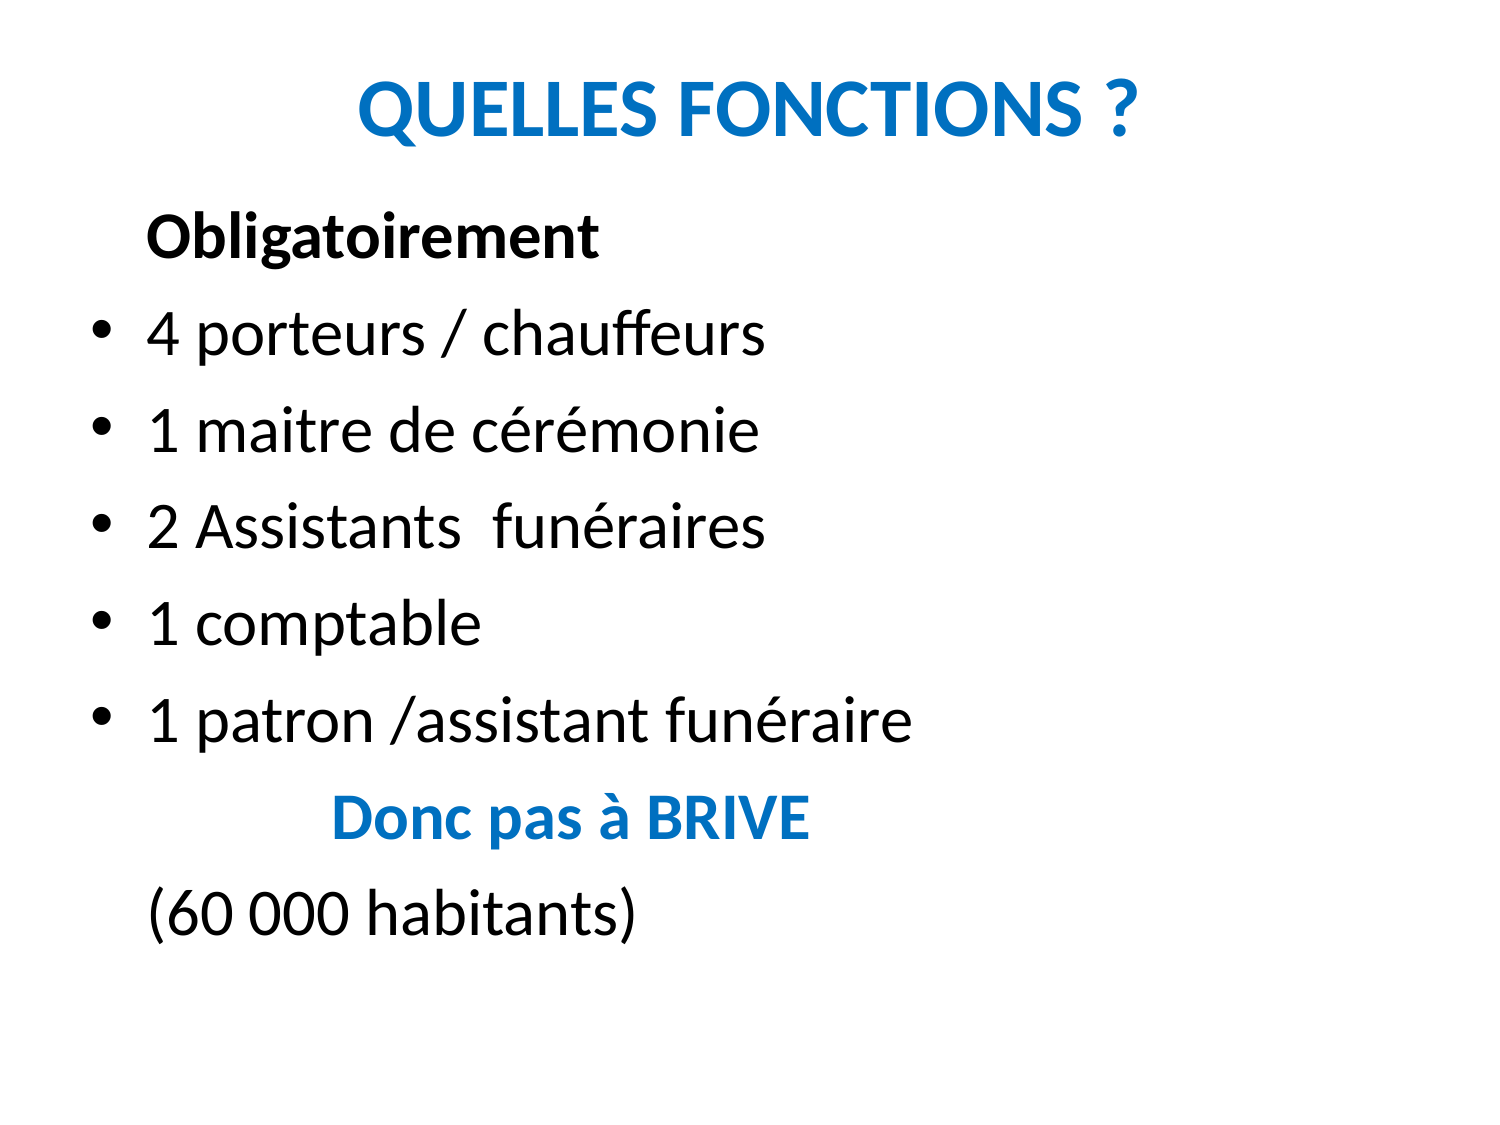

# QUELLES FONCTIONS ?
Obligatoirement
4 porteurs / chauffeurs
1 maitre de cérémonie
2 Assistants funéraires
1 comptable
1 patron /assistant funéraire
Donc pas à BRIVE
(60 000 habitants)